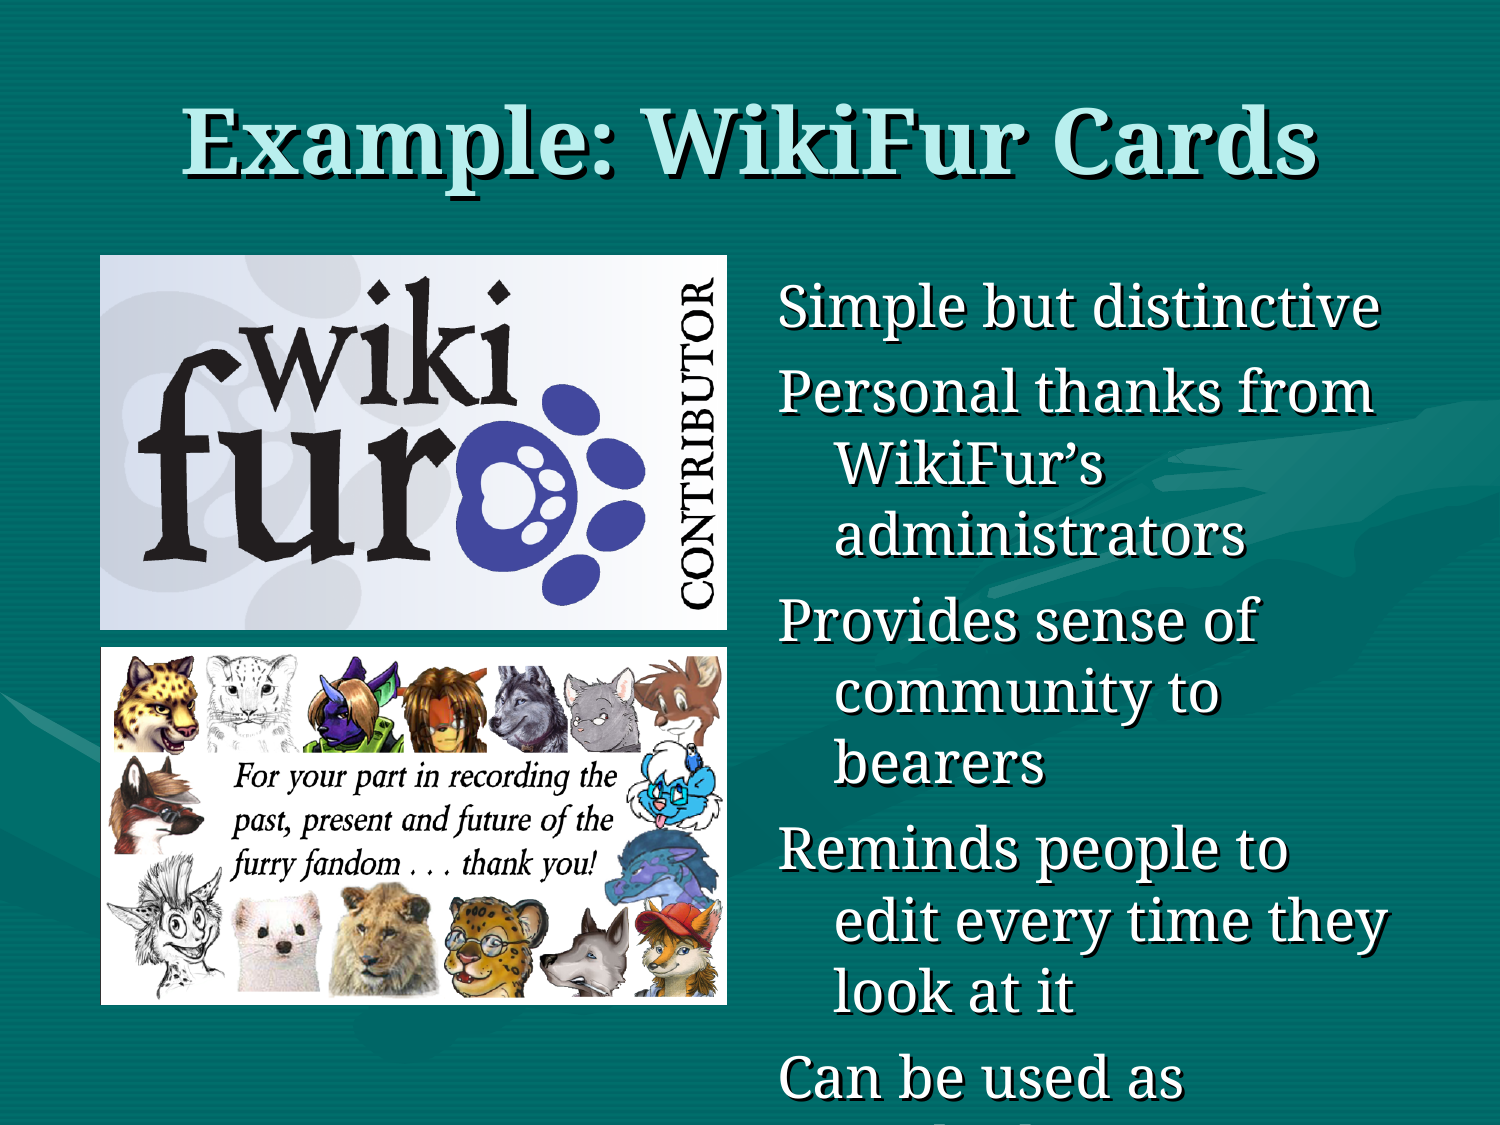

# Example: WikiFur Cards
Simple but distinctive
Personal thanks from WikiFur’s administrators
Provides sense of community to bearers
Reminds people to edit every time they look at it
Can be used as conbadge
Free advertising! 
Cheap ($70/1000 cards)